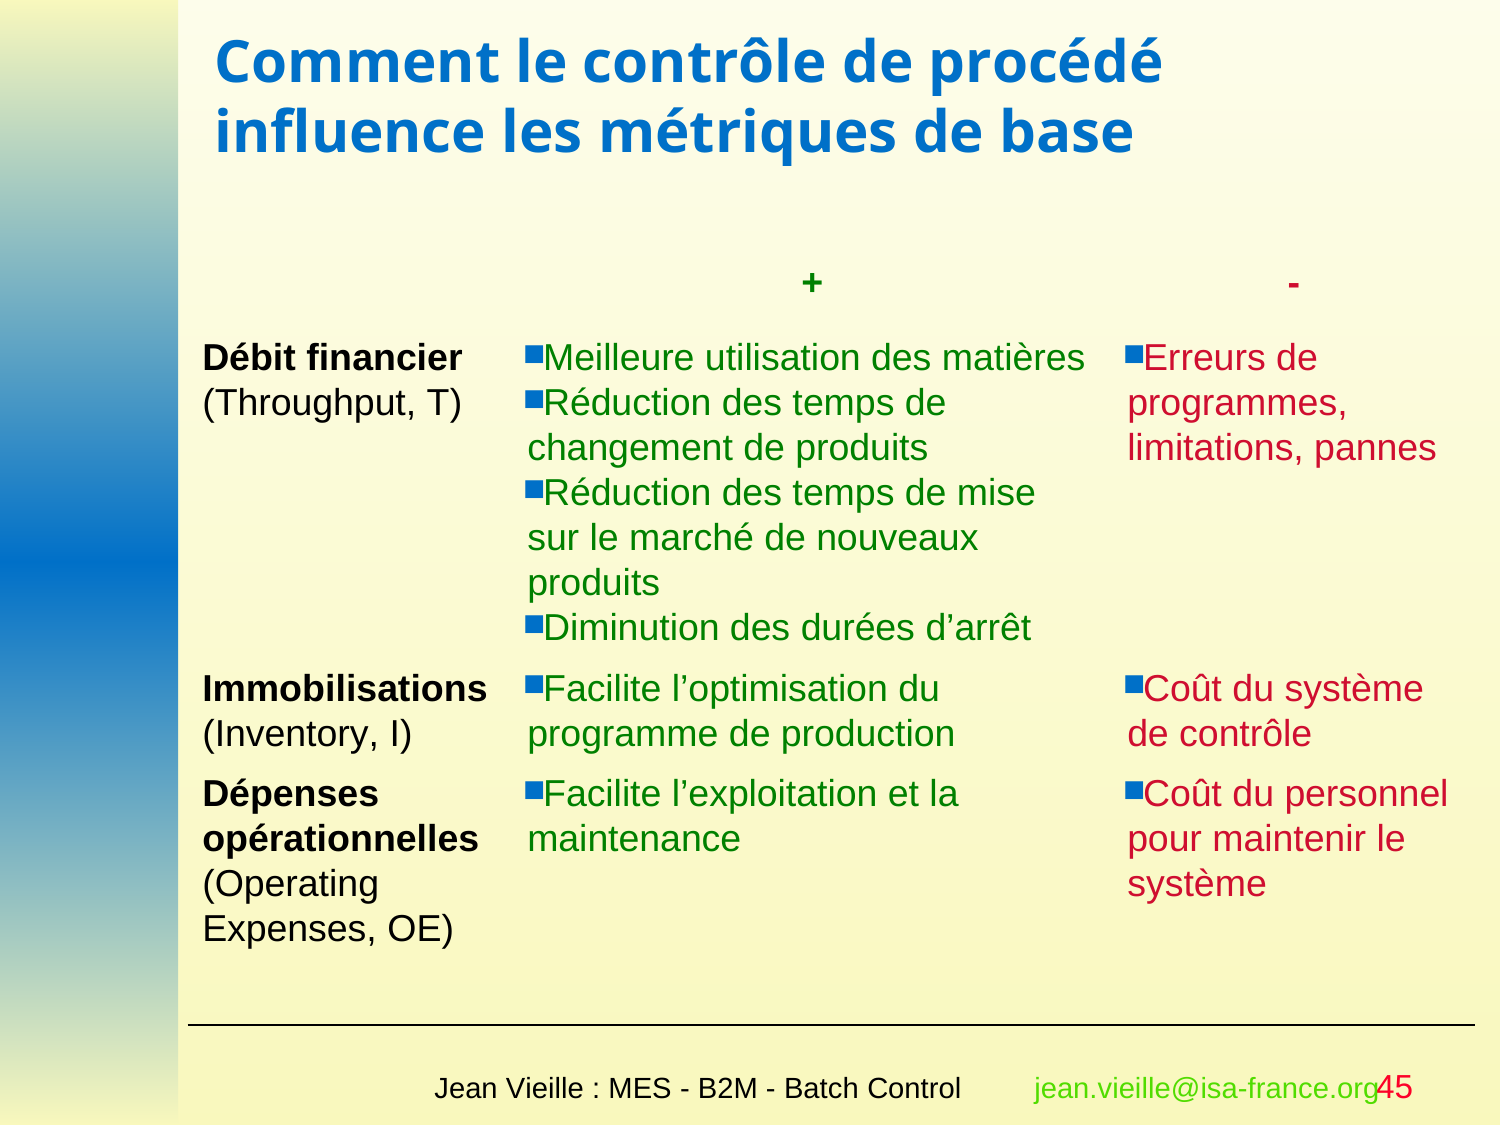

# Comment le contrôle de procédé influence les métriques de base
| | + | - |
| --- | --- | --- |
| Débit financier (Throughput, T) | Meilleure utilisation des matières Réduction des temps de changement de produits Réduction des temps de mise sur le marché de nouveaux produits Diminution des durées d’arrêt | Erreurs de programmes, limitations, pannes |
| Immobilisations (Inventory, I) | Facilite l’optimisation du programme de production | Coût du système de contrôle |
| Dépenses opérationnelles (Operating Expenses, OE) | Facilite l’exploitation et la maintenance | Coût du personnel pour maintenir le système |